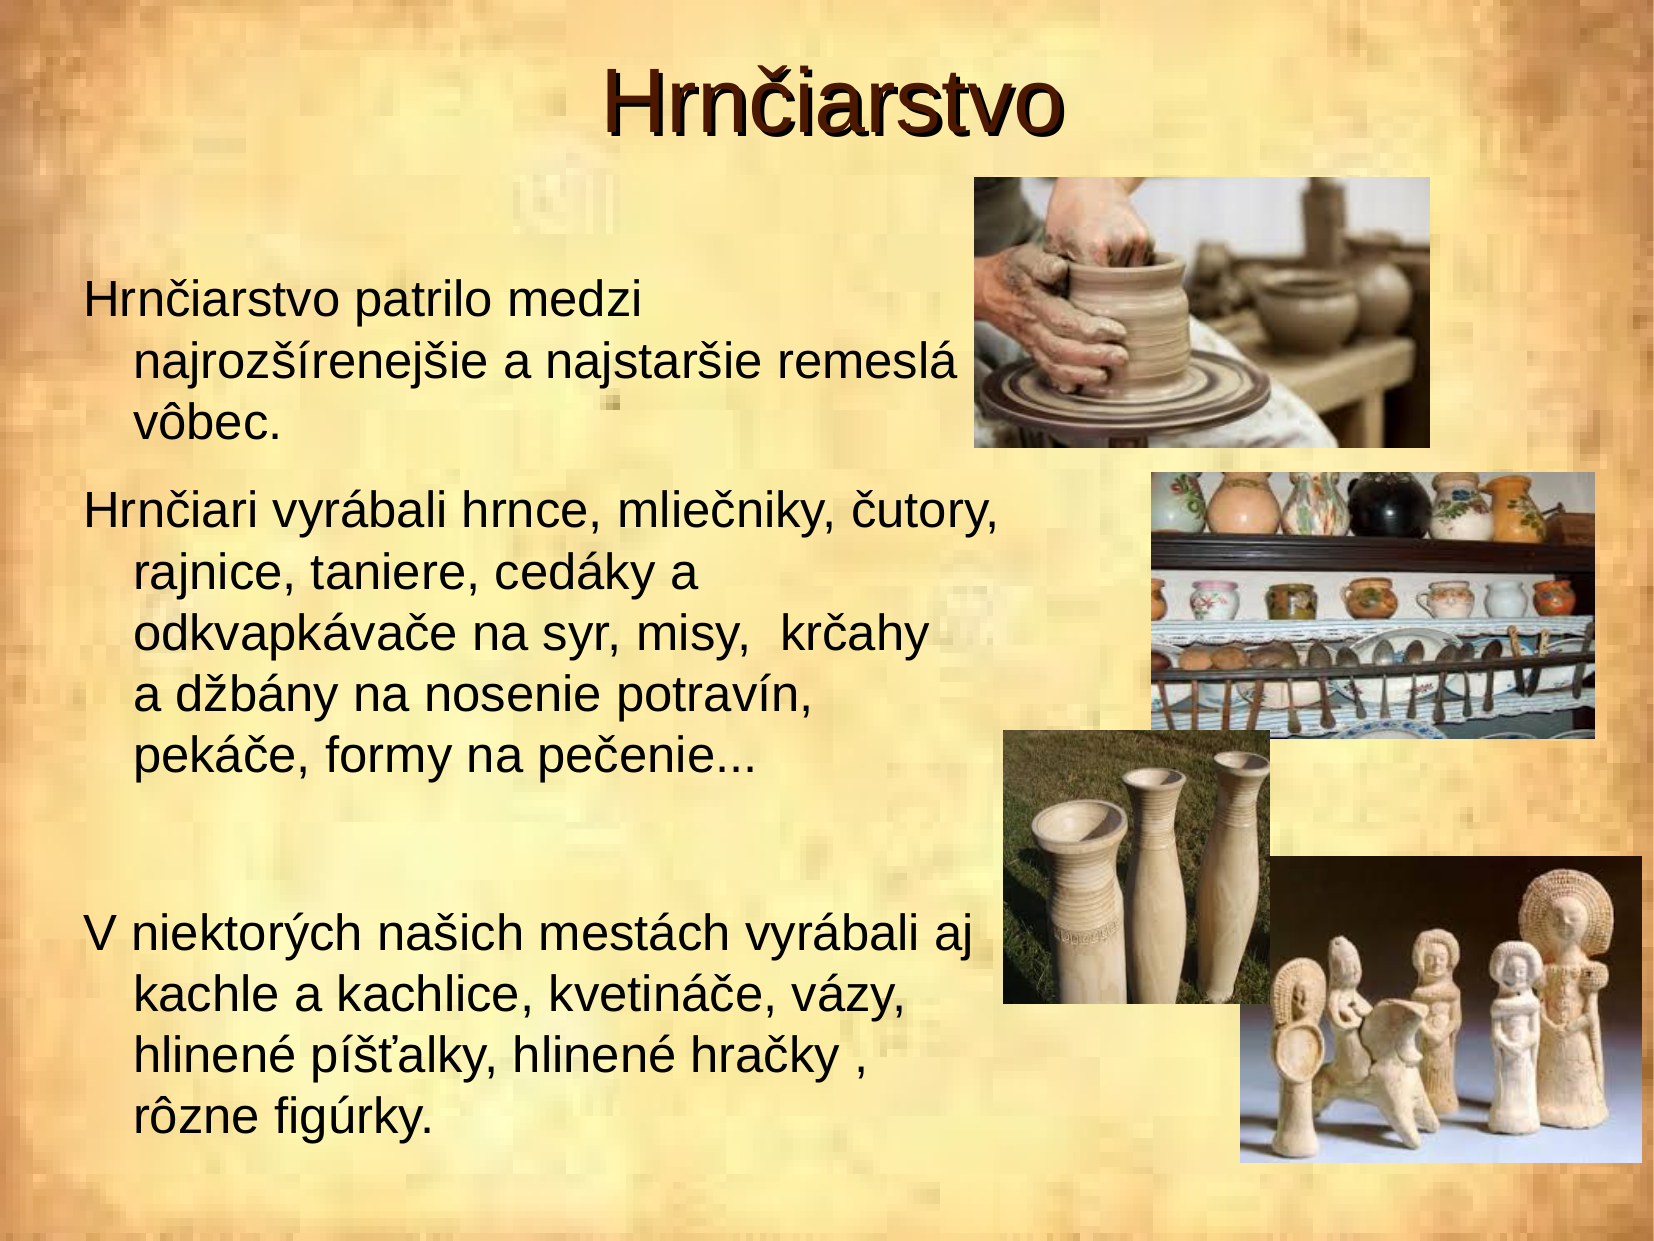

# Hrnčiarstvo
Hrnčiarstvo patrilo medzi najrozšírenejšie a najstaršie remeslá vôbec.
Hrnčiari vyrábali hrnce, mliečniky, čutory, rajnice, taniere, cedáky a odkvapkávače na syr, misy, krčahy a džbány na nosenie potravín, pekáče, formy na pečenie...
V niektorých našich mestách vyrábali aj kachle a kachlice, kvetináče, vázy, hlinené píšťalky, hlinené hračky , rôzne figúrky.